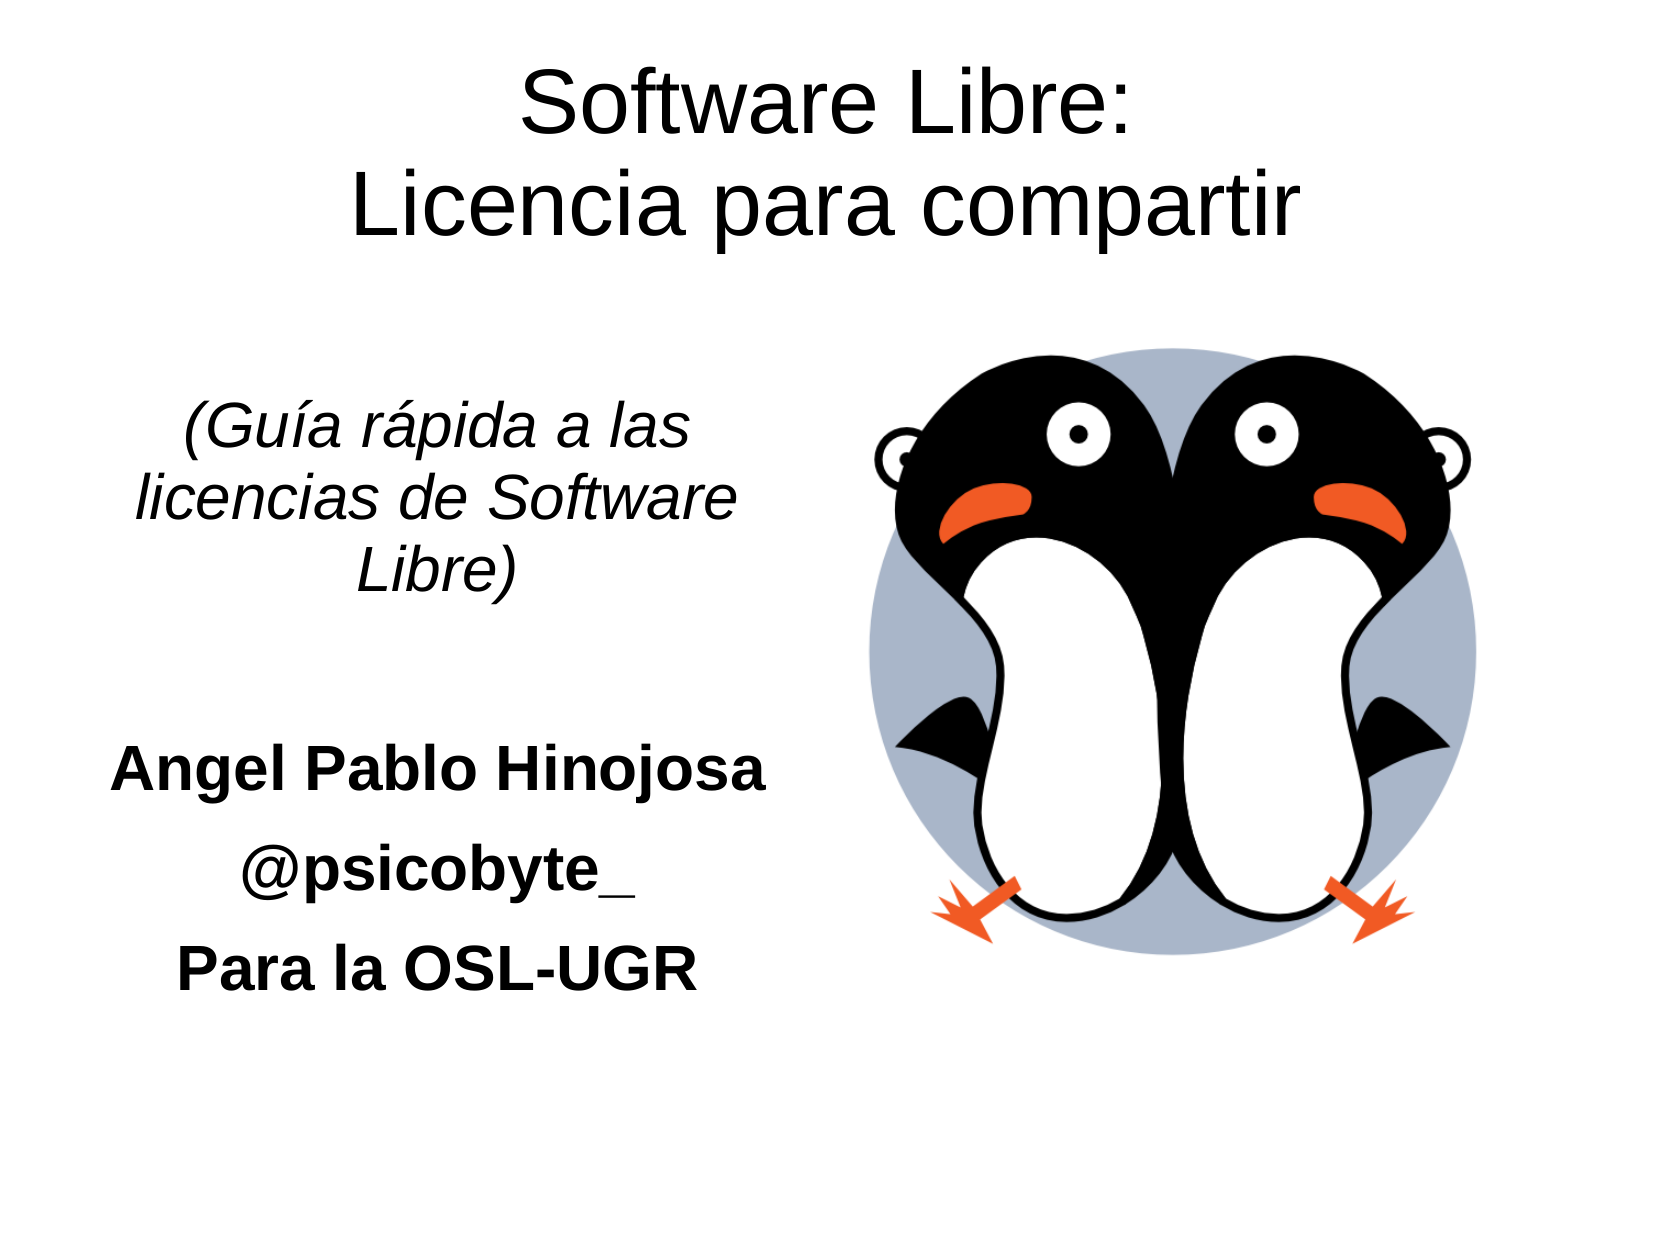

# Software Libre: Licencia para compartir
(Guía rápida a las licencias de Software Libre)
Angel Pablo Hinojosa
@psicobyte_
Para la OSL-UGR